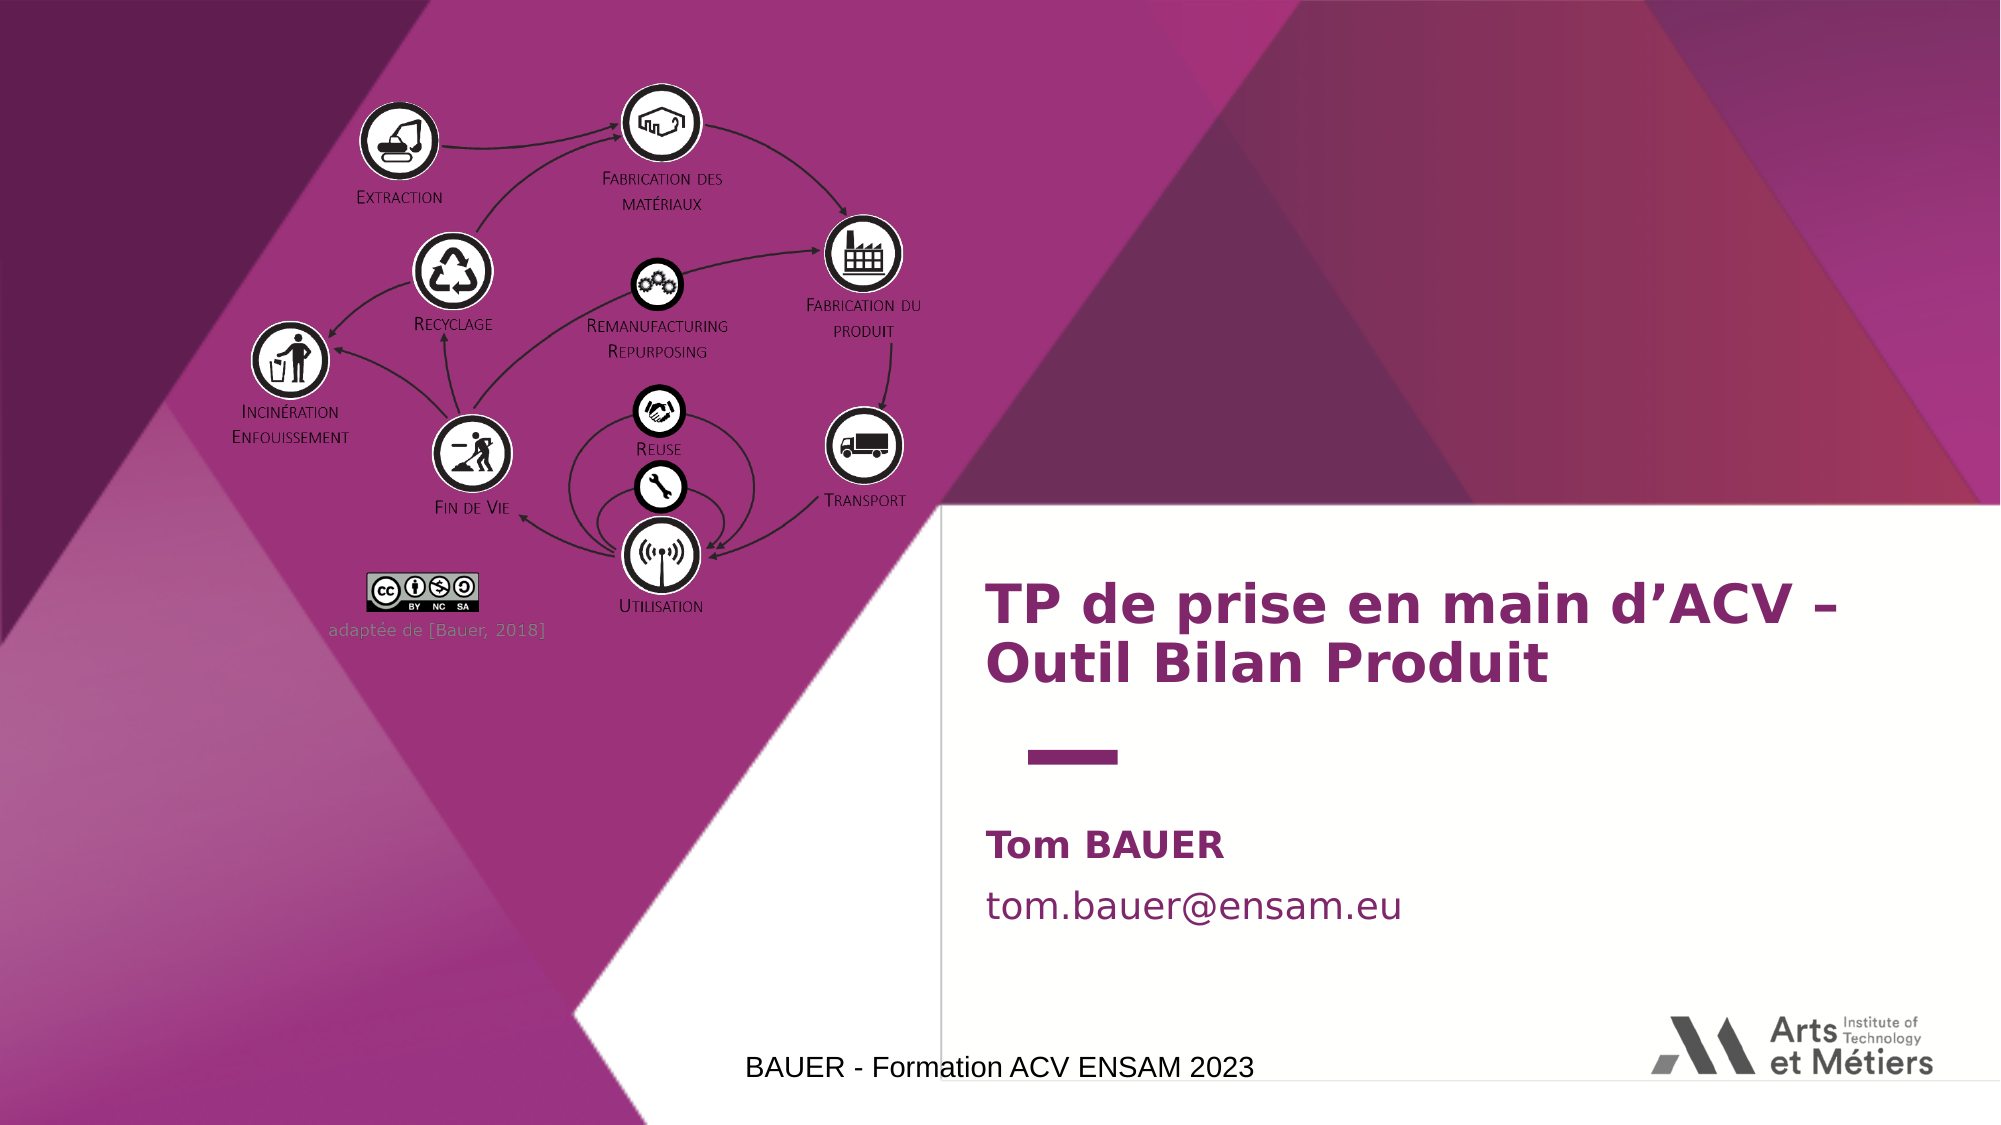

# TP de prise en main d’ACV – Outil Bilan Produit
Tom BAUER
tom.bauer@ensam.eu